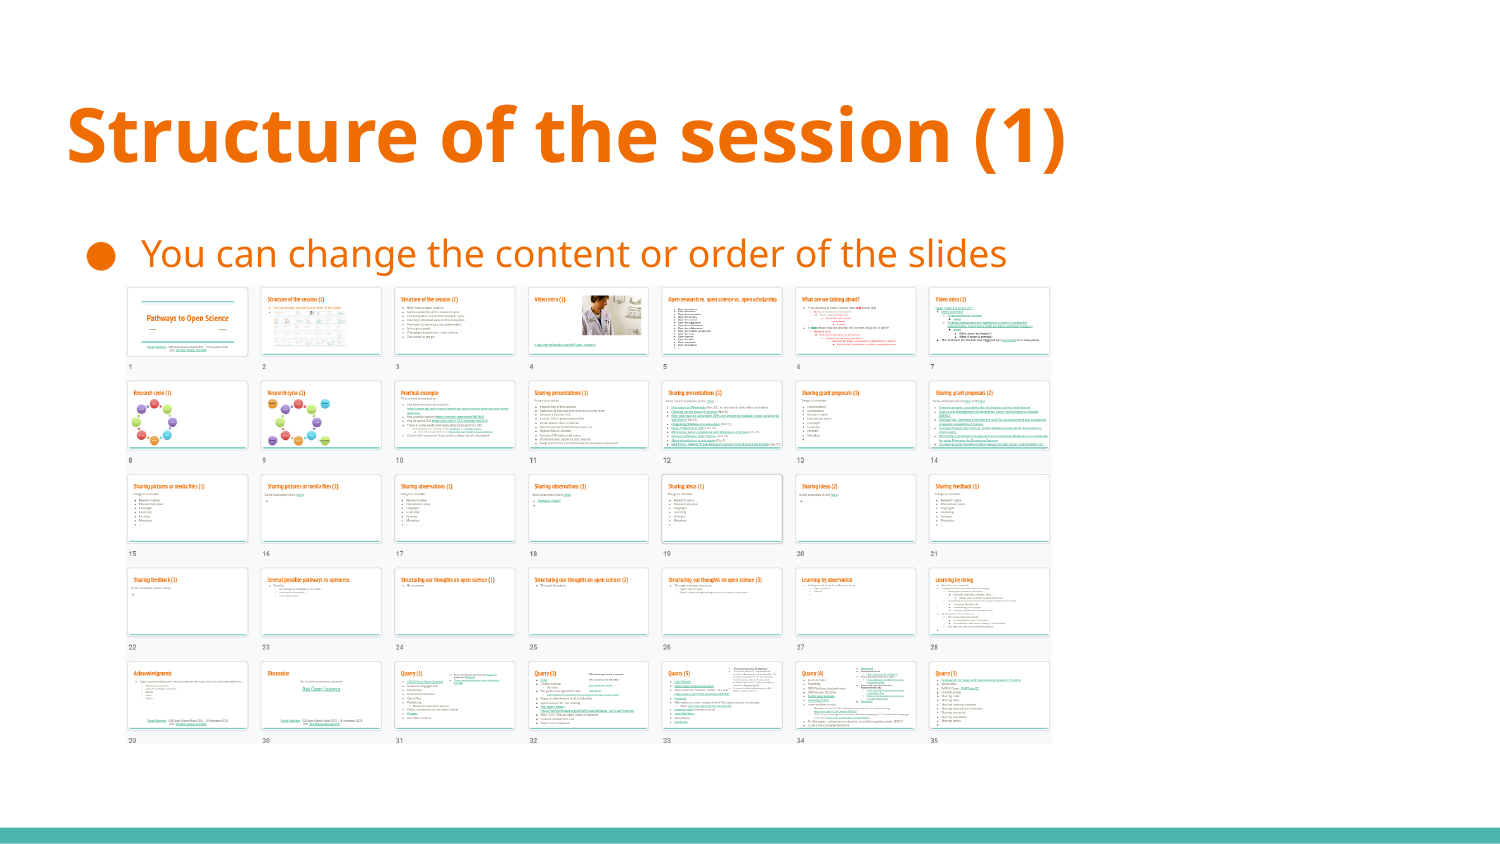

# Structure of the session (1)
You can change the content or order of the slides